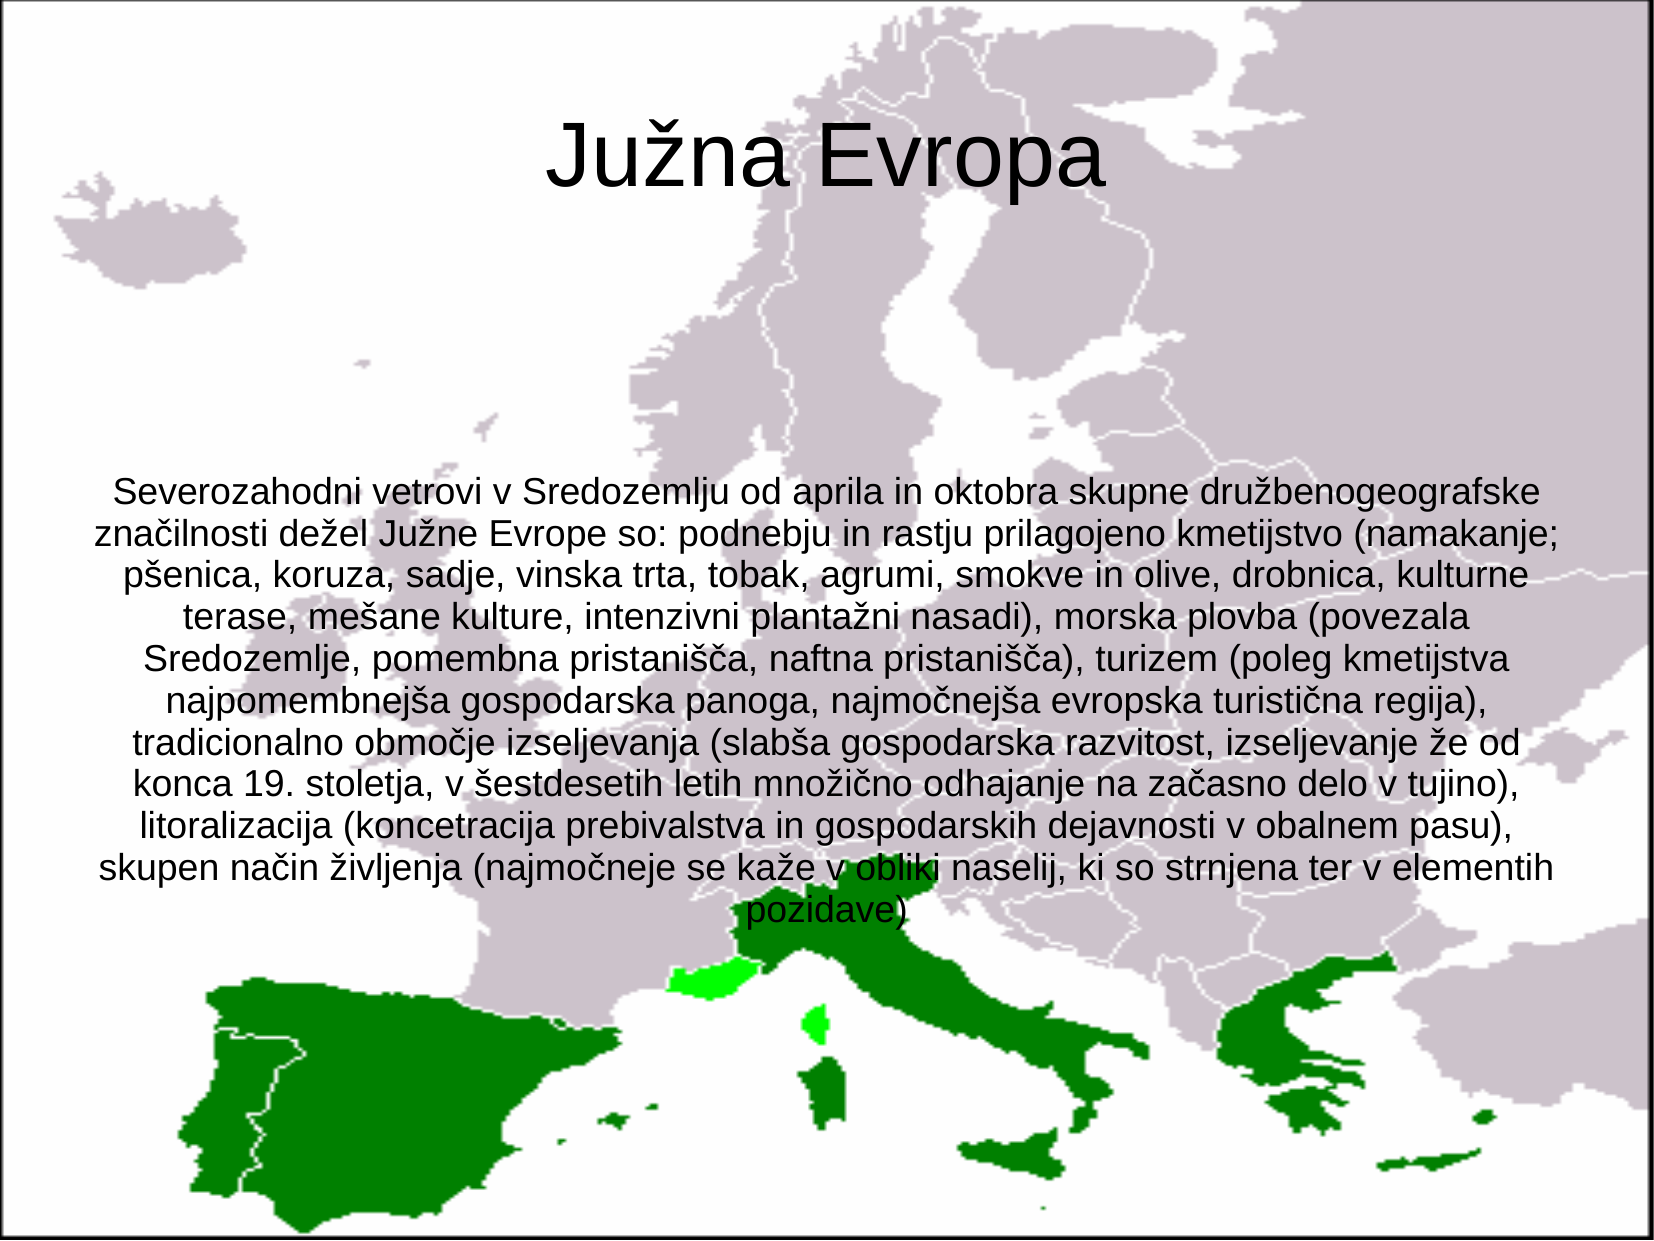

# Južna Evropa
Severozahodni vetrovi v Sredozemlju od aprila in oktobra skupne družbenogeografske značilnosti dežel Južne Evrope so: podnebju in rastju prilagojeno kmetijstvo (namakanje; pšenica, koruza, sadje, vinska trta, tobak, agrumi, smokve in olive, drobnica, kulturne terase, mešane kulture, intenzivni plantažni nasadi), morska plovba (povezala Sredozemlje, pomembna pristanišča, naftna pristanišča), turizem (poleg kmetijstva najpomembnejša gospodarska panoga, najmočnejša evropska turistična regija), tradicionalno območje izseljevanja (slabša gospodarska razvitost, izseljevanje že od konca 19. stoletja, v šestdesetih letih množično odhajanje na začasno delo v tujino), litoralizacija (koncetracija prebivalstva in gospodarskih dejavnosti v obalnem pasu), skupen način življenja (najmočneje se kaže v obliki naselij, ki so strnjena ter v elementih pozidave)